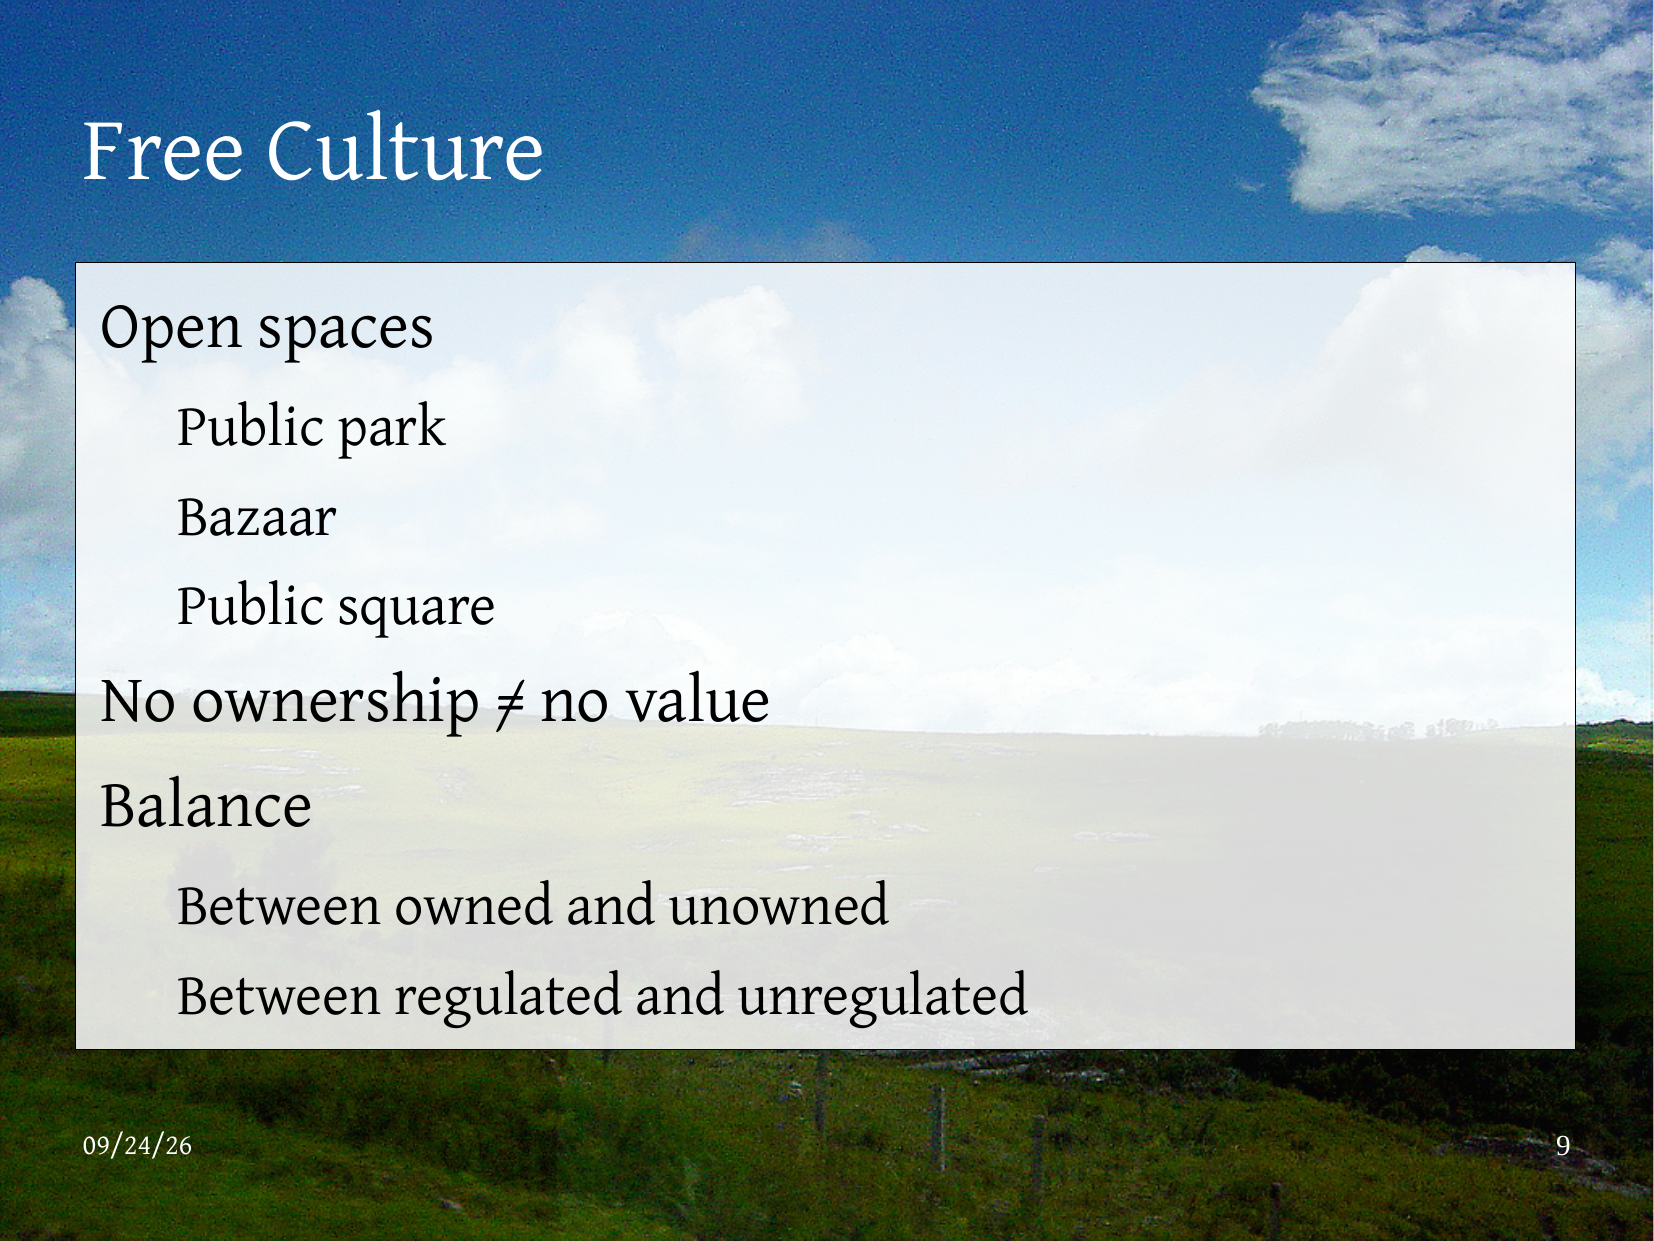

# Free Culture
Open spaces
Public park
Bazaar
Public square
No ownership ≠ no value
Balance
Between owned and unowned
Between regulated and unregulated
9